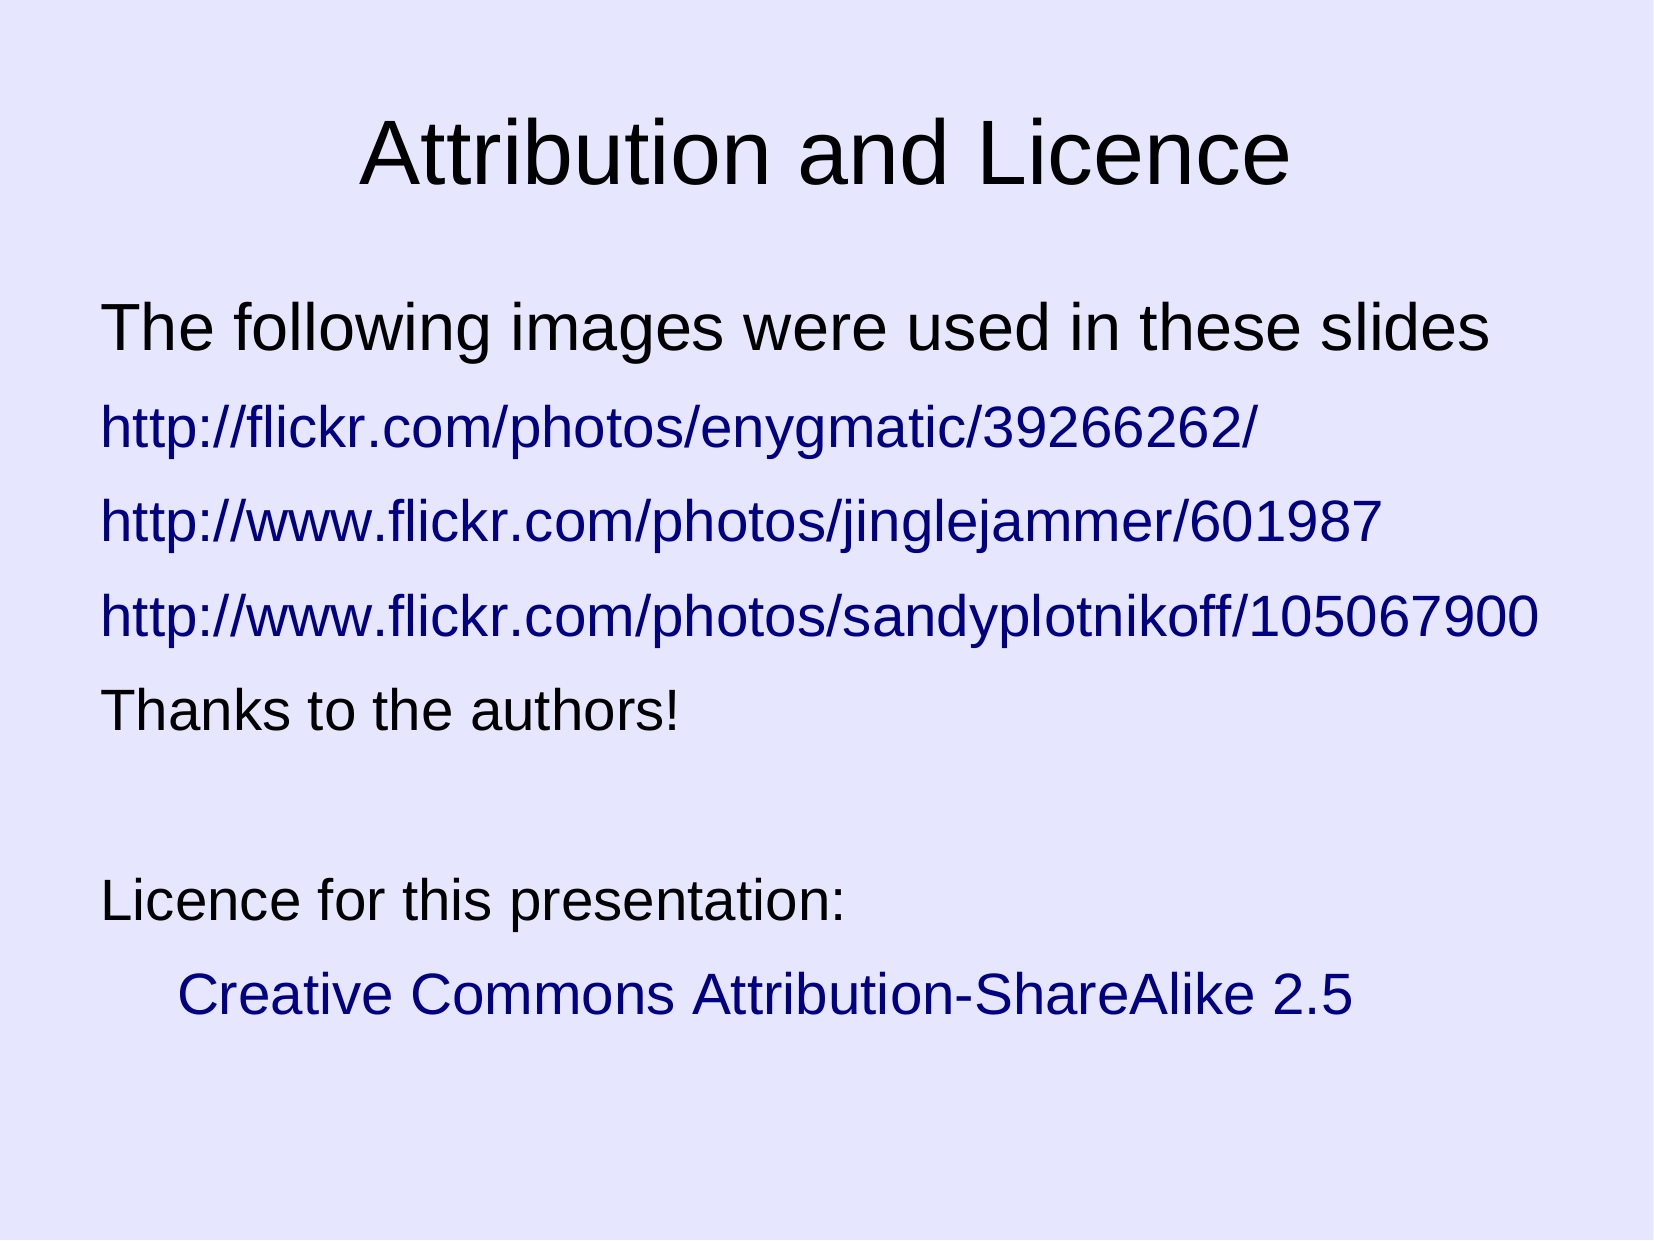

# Attribution and Licence
The following images were used in these slides
http://flickr.com/photos/enygmatic/39266262/
http://www.flickr.com/photos/jinglejammer/601987
http://www.flickr.com/photos/sandyplotnikoff/105067900
Thanks to the authors!
Licence for this presentation:
Creative Commons Attribution-ShareAlike 2.5